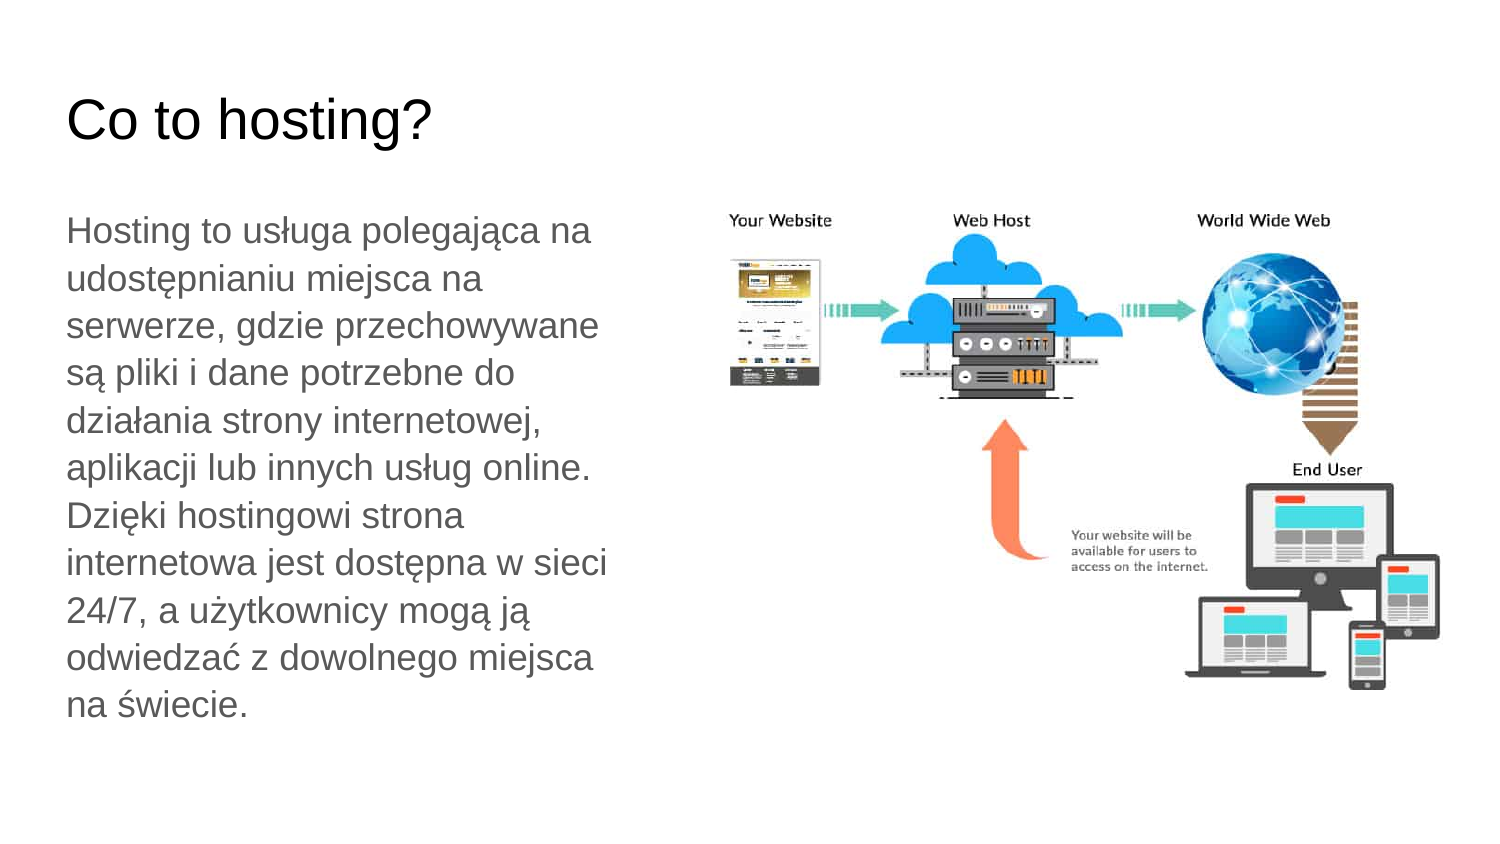

# Co to hosting?
Hosting to usługa polegająca na udostępnianiu miejsca na serwerze, gdzie przechowywane są pliki i dane potrzebne do działania strony internetowej, aplikacji lub innych usług online. Dzięki hostingowi strona internetowa jest dostępna w sieci 24/7, a użytkownicy mogą ją odwiedzać z dowolnego miejsca na świecie.